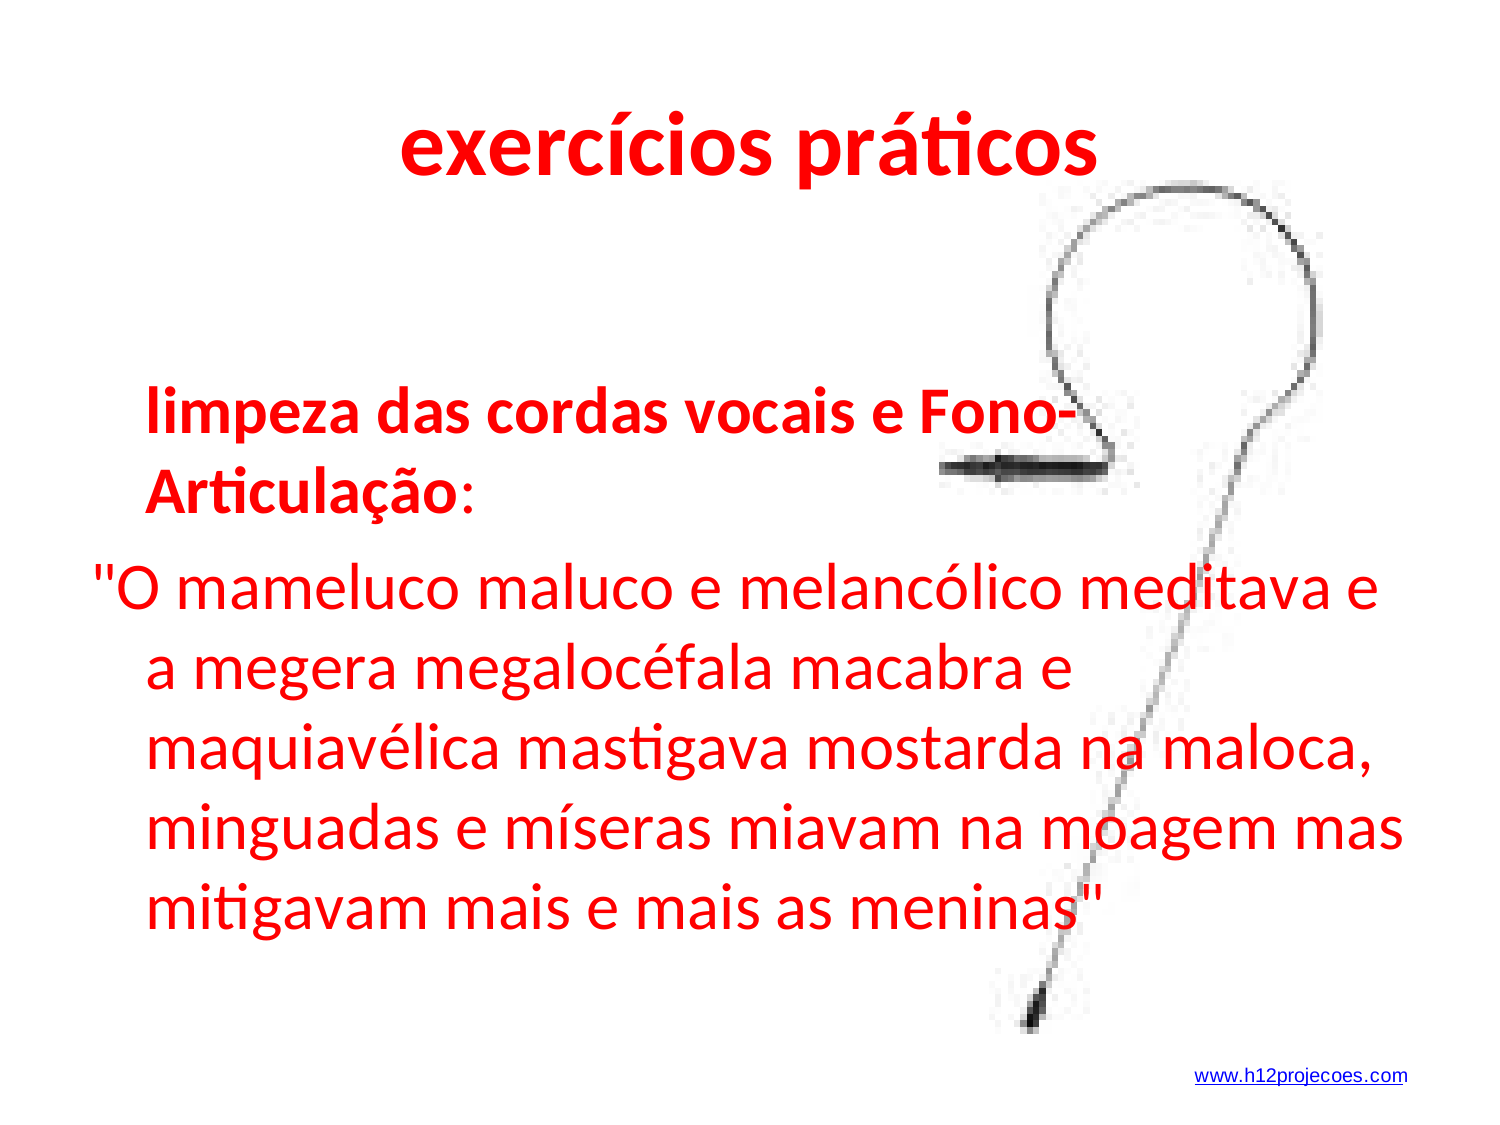

exercícios práticos
	limpeza das cordas vocais e Fono-Articulação:
"O mameluco maluco e melancólico meditava e a megera megalocéfala macabra e maquiavélica mastigava mostarda na maloca, minguadas e míseras miavam na moagem mas mitigavam mais e mais as meninas"